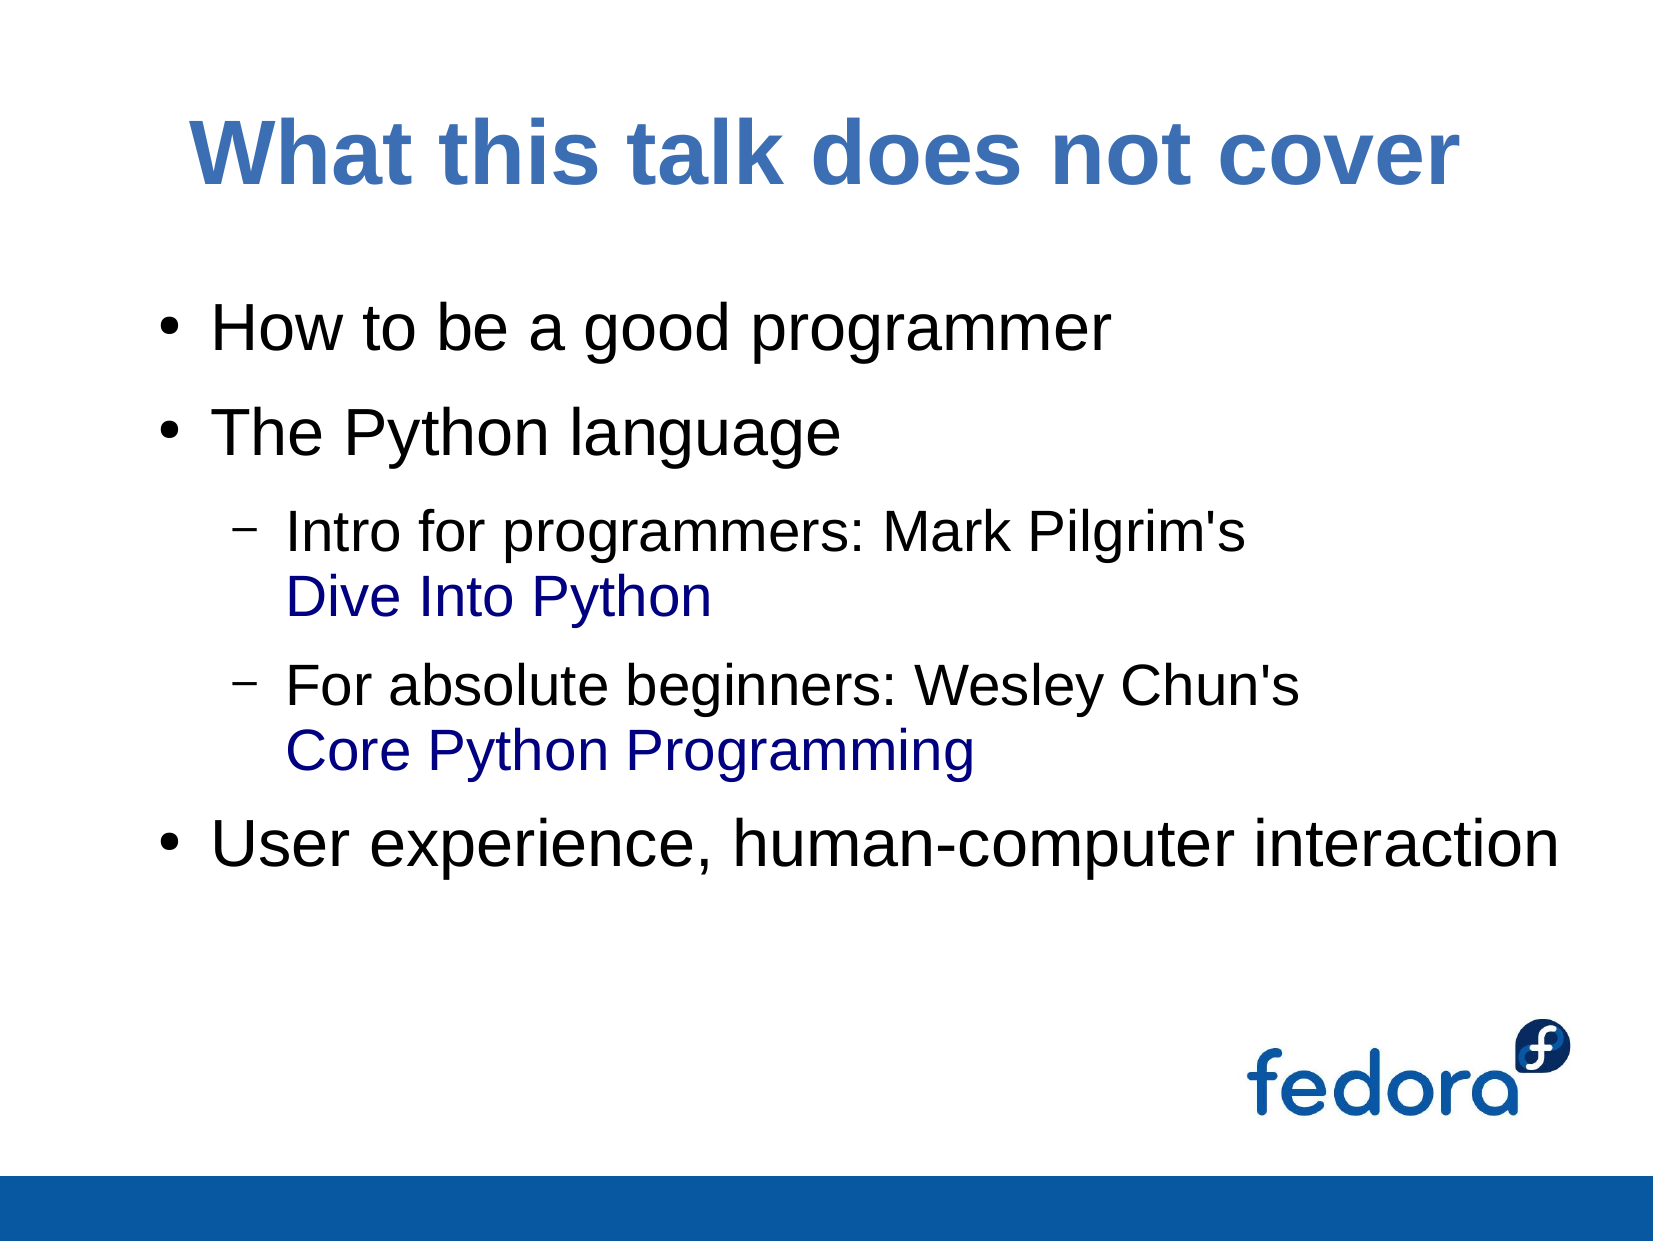

# What this talk does not cover
How to be a good programmer
The Python language
Intro for programmers: Mark Pilgrim's Dive Into Python
For absolute beginners: Wesley Chun's Core Python Programming
User experience, human-computer interaction